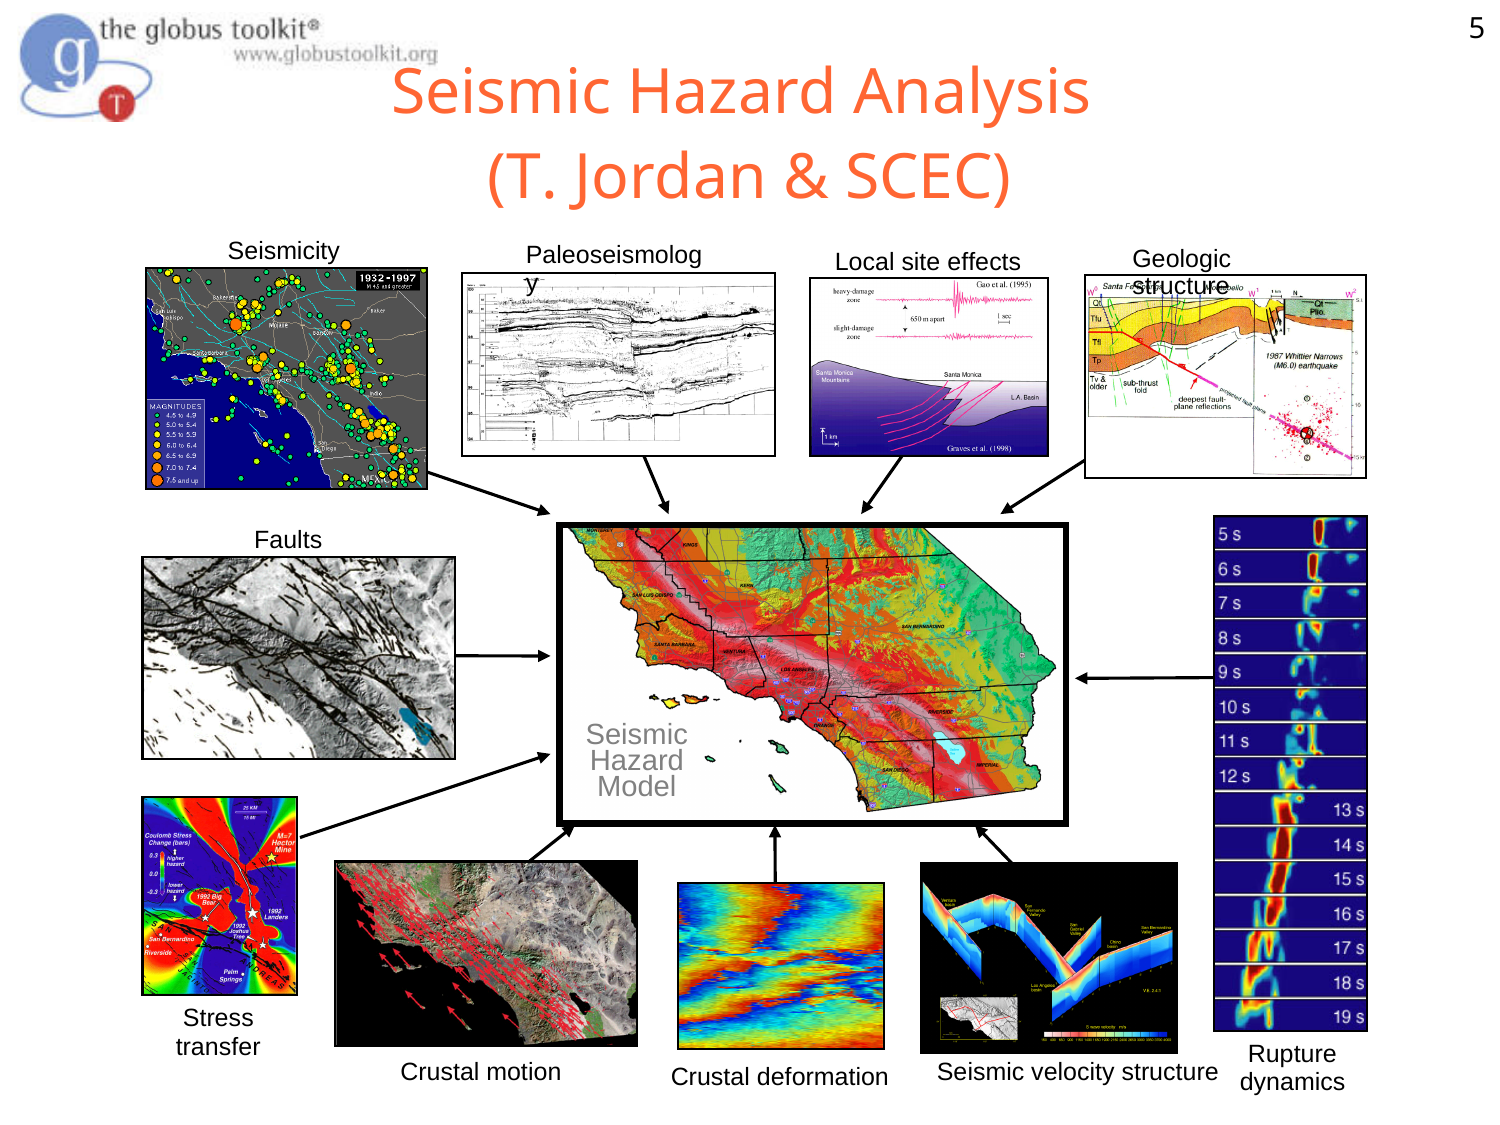

5
# Seismic Hazard Analysis (T. Jordan & SCEC)
Seismicity
Paleoseismology
Geologic structure
Local site effects
Faults
Seismic
Hazard
Model
Stress
transfer
Rupture
dynamics
Crustal motion
Seismic velocity structure
Crustal deformation